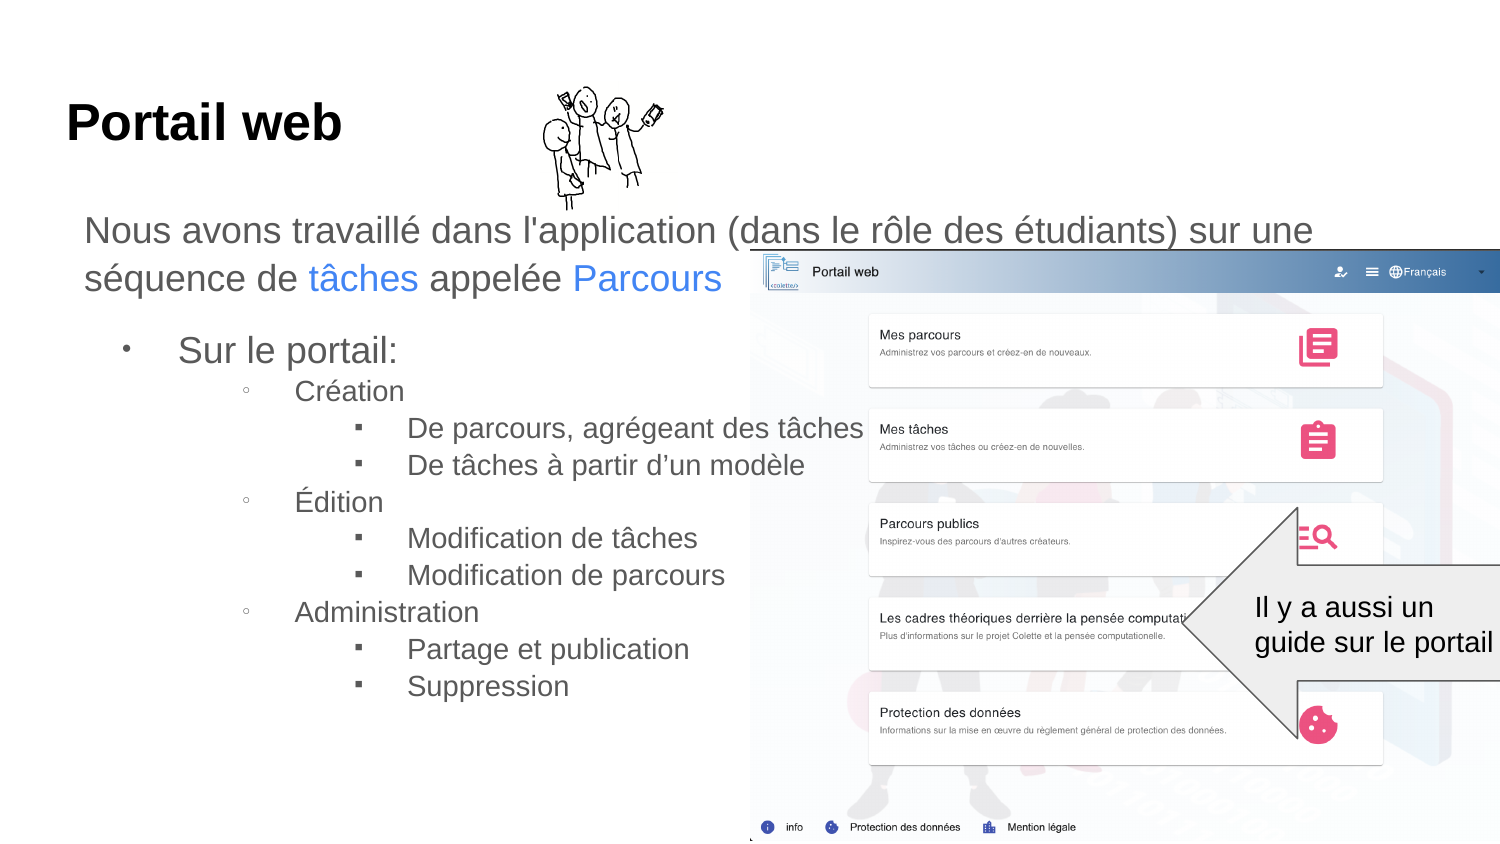

# Portail web
Nous avons travaillé dans l'application (dans le rôle des étudiants) sur une séquence de tâches appelée Parcours
Sur le portail:
Création
De parcours, agrégeant des tâches
De tâches à partir d’un modèle
Édition
Modification de tâches
Modification de parcours
Administration
Partage et publication
Suppression
Il y a aussi un guide sur le portail